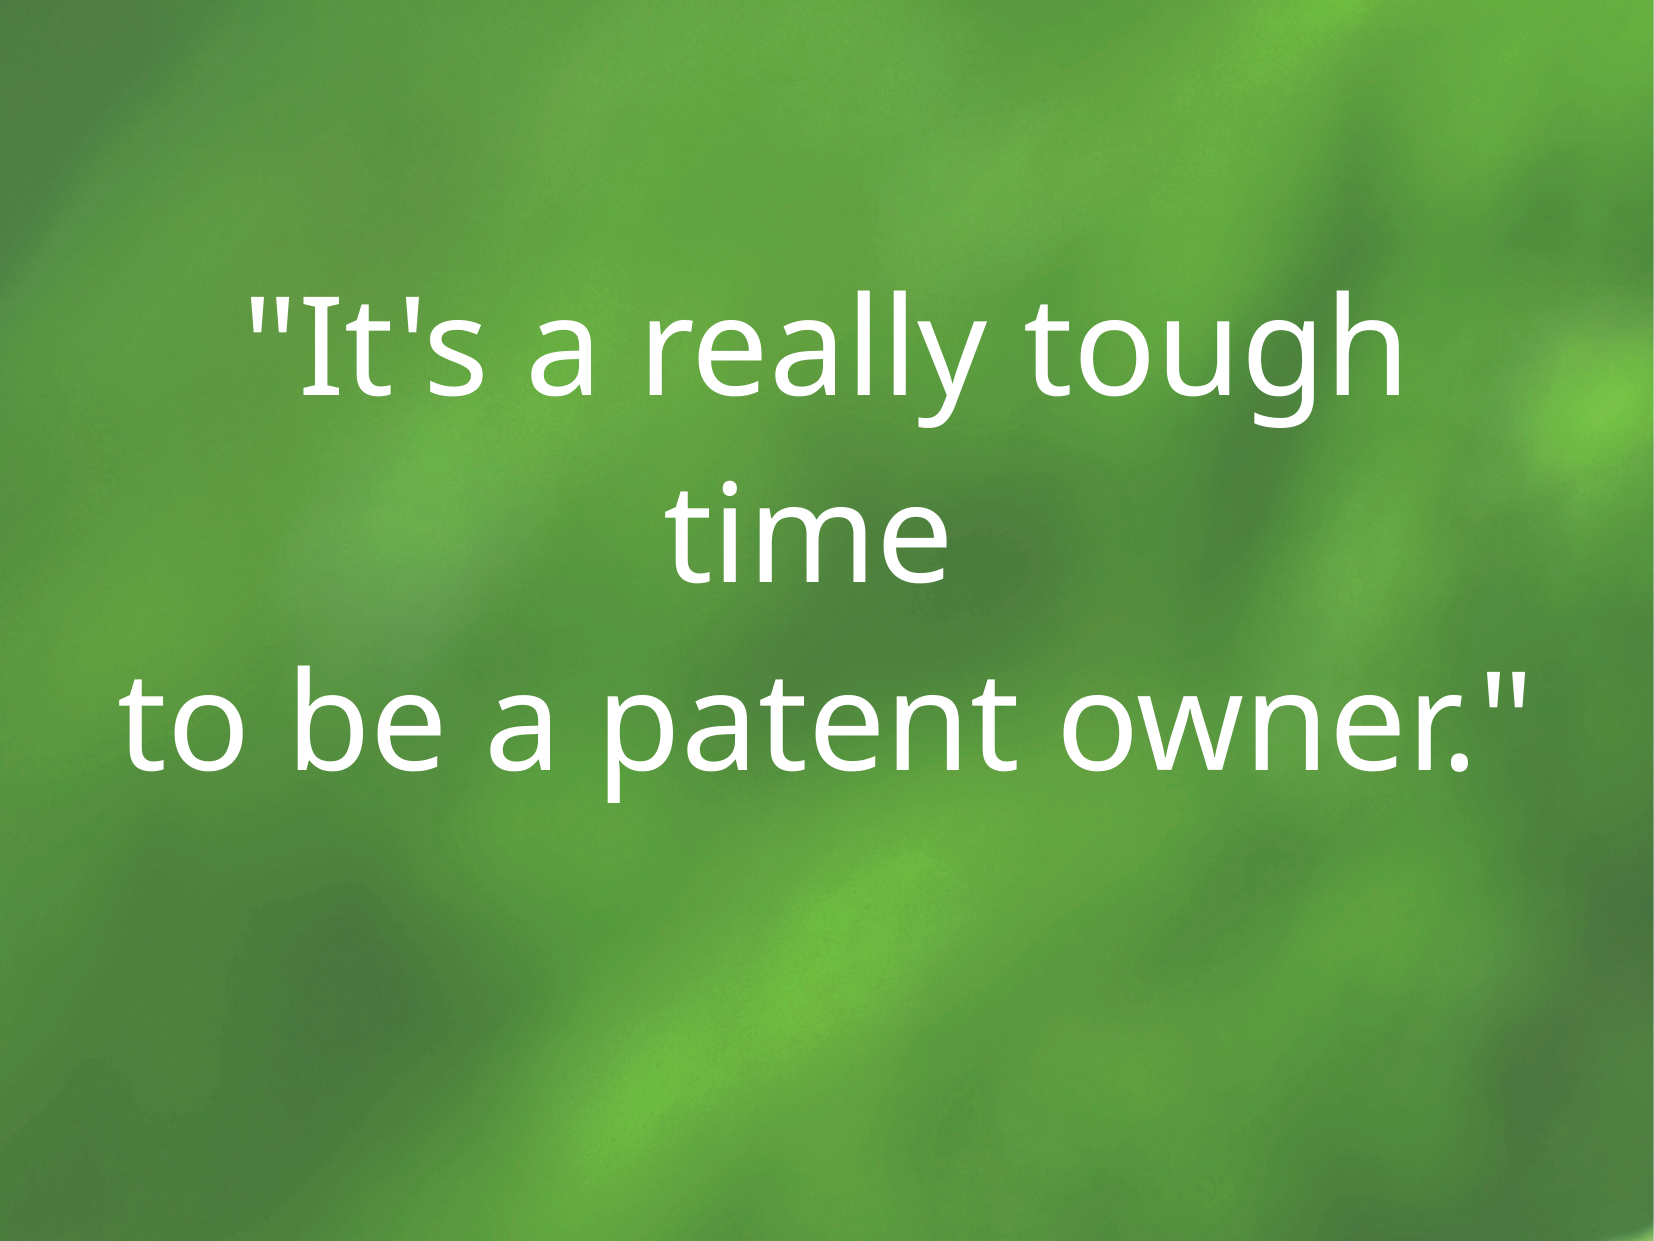

# "It's a really tough time
to be a patent owner."